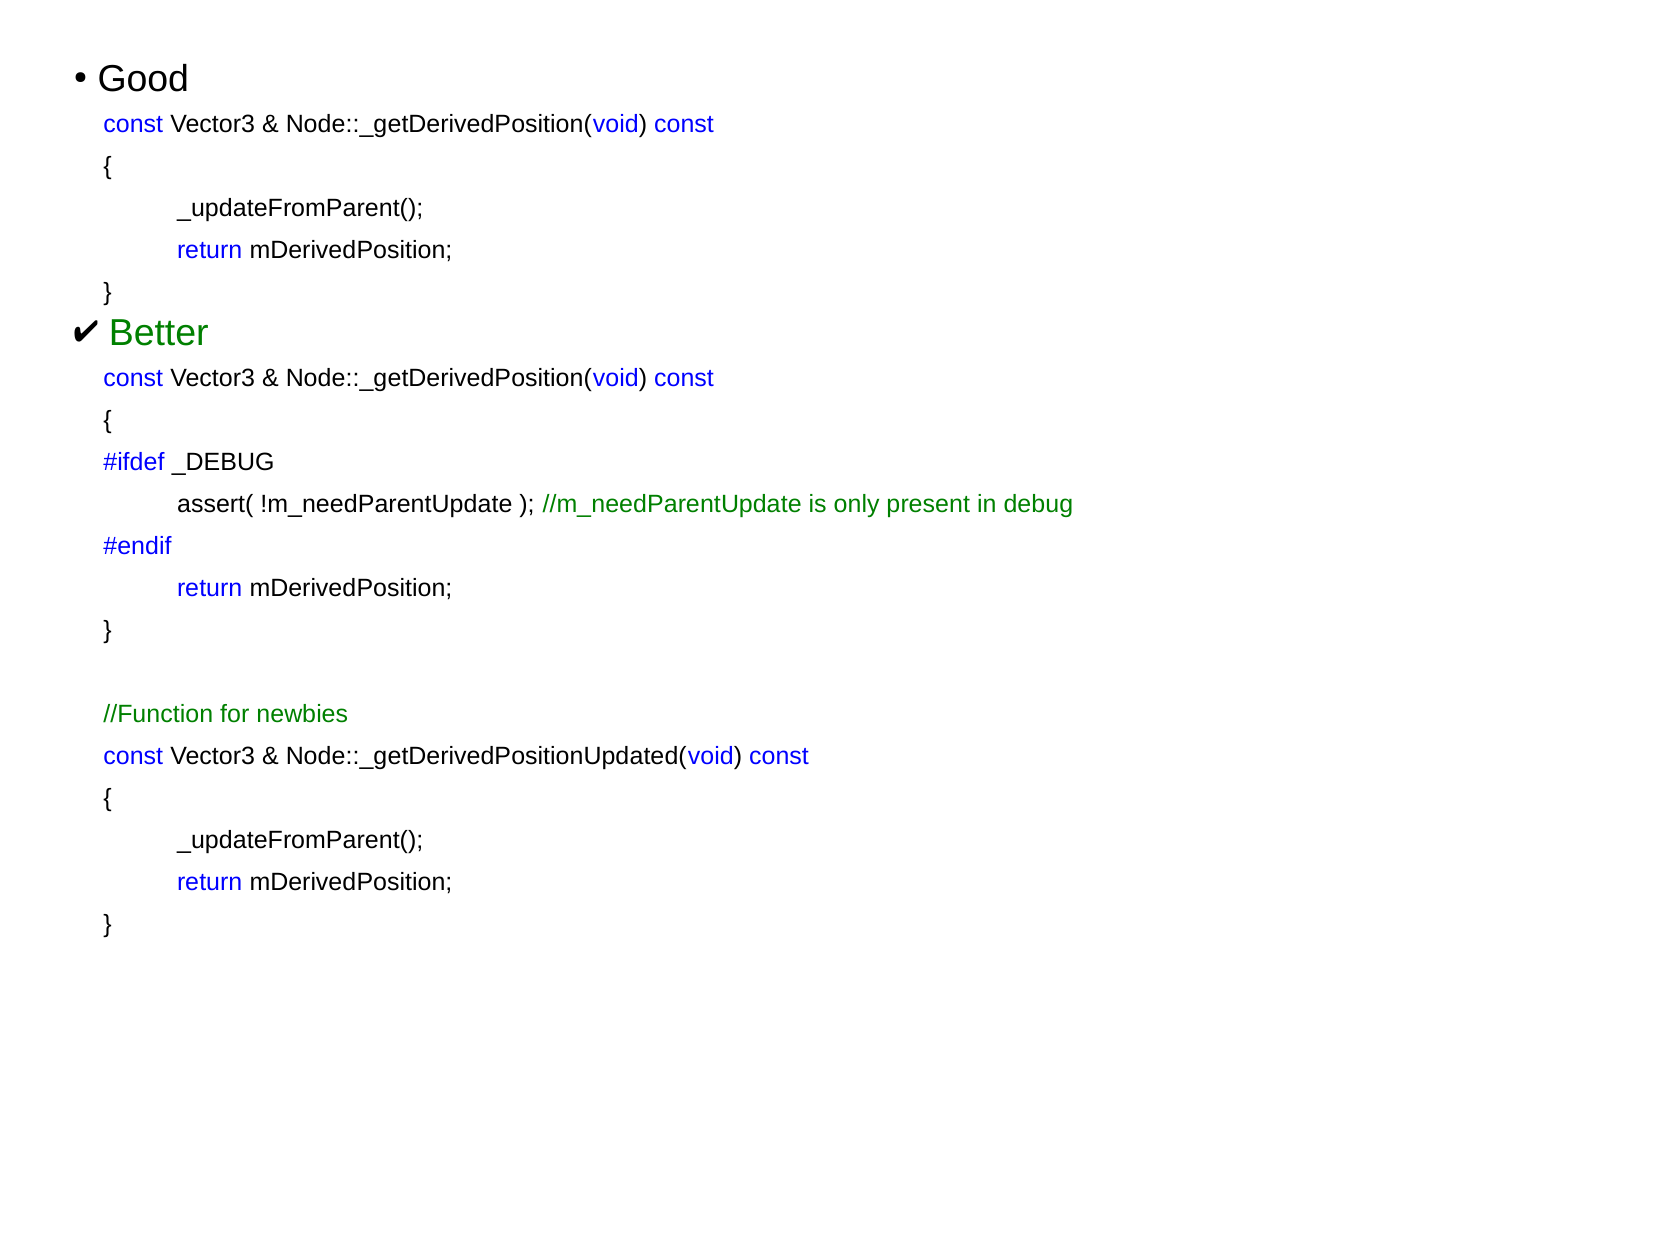

Good
const Vector3 & Node::_getDerivedPosition(void) const
{
	_updateFromParent();
	return mDerivedPosition;
}
 Better
const Vector3 & Node::_getDerivedPosition(void) const
{
#ifdef _DEBUG
	assert( !m_needParentUpdate ); //m_needParentUpdate is only present in debug
#endif
	return mDerivedPosition;
}
//Function for newbies
const Vector3 & Node::_getDerivedPositionUpdated(void) const
{
	_updateFromParent();
	return mDerivedPosition;
}